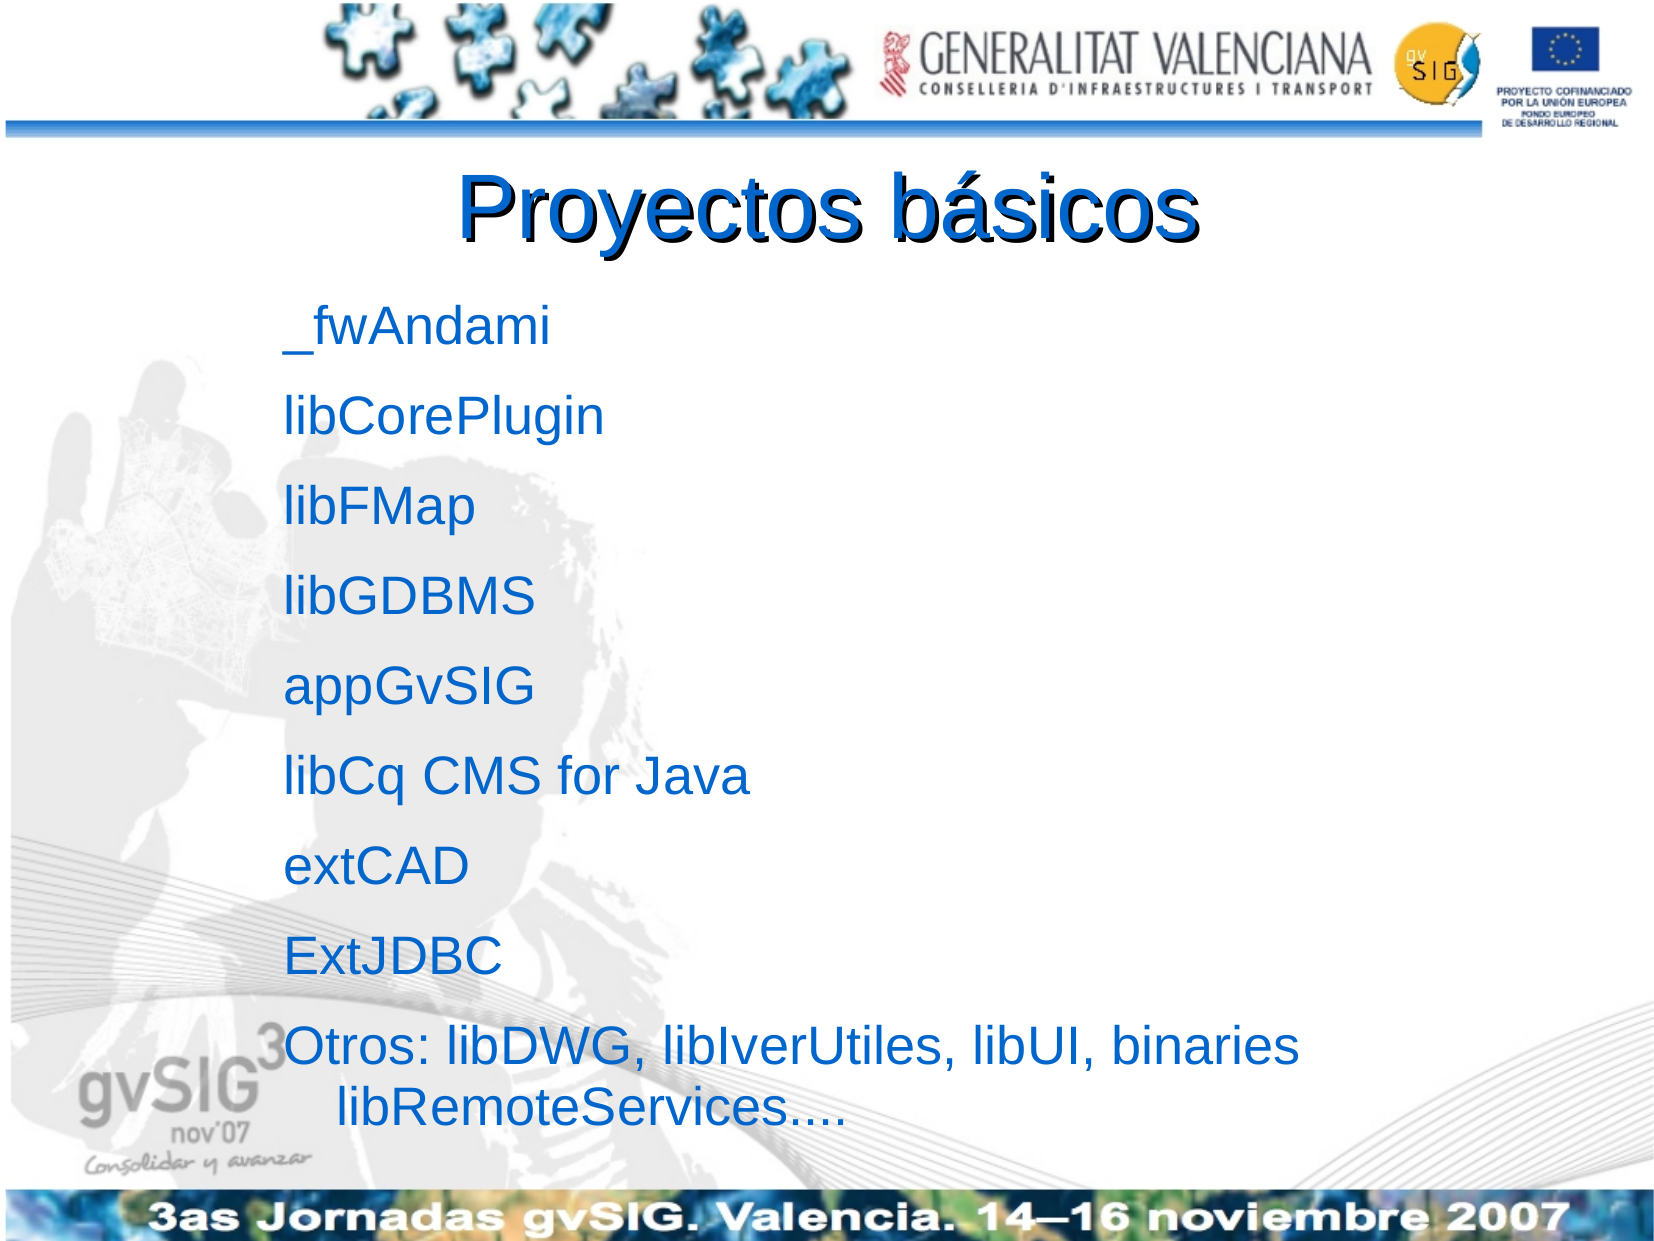

# Proyectos básicos
_fwAndami
libCorePlugin
libFMap
libGDBMS
appGvSIG
libCq CMS for Java
extCAD
ExtJDBC
Otros: libDWG, libIverUtiles, libUI, binaries libRemoteServices....